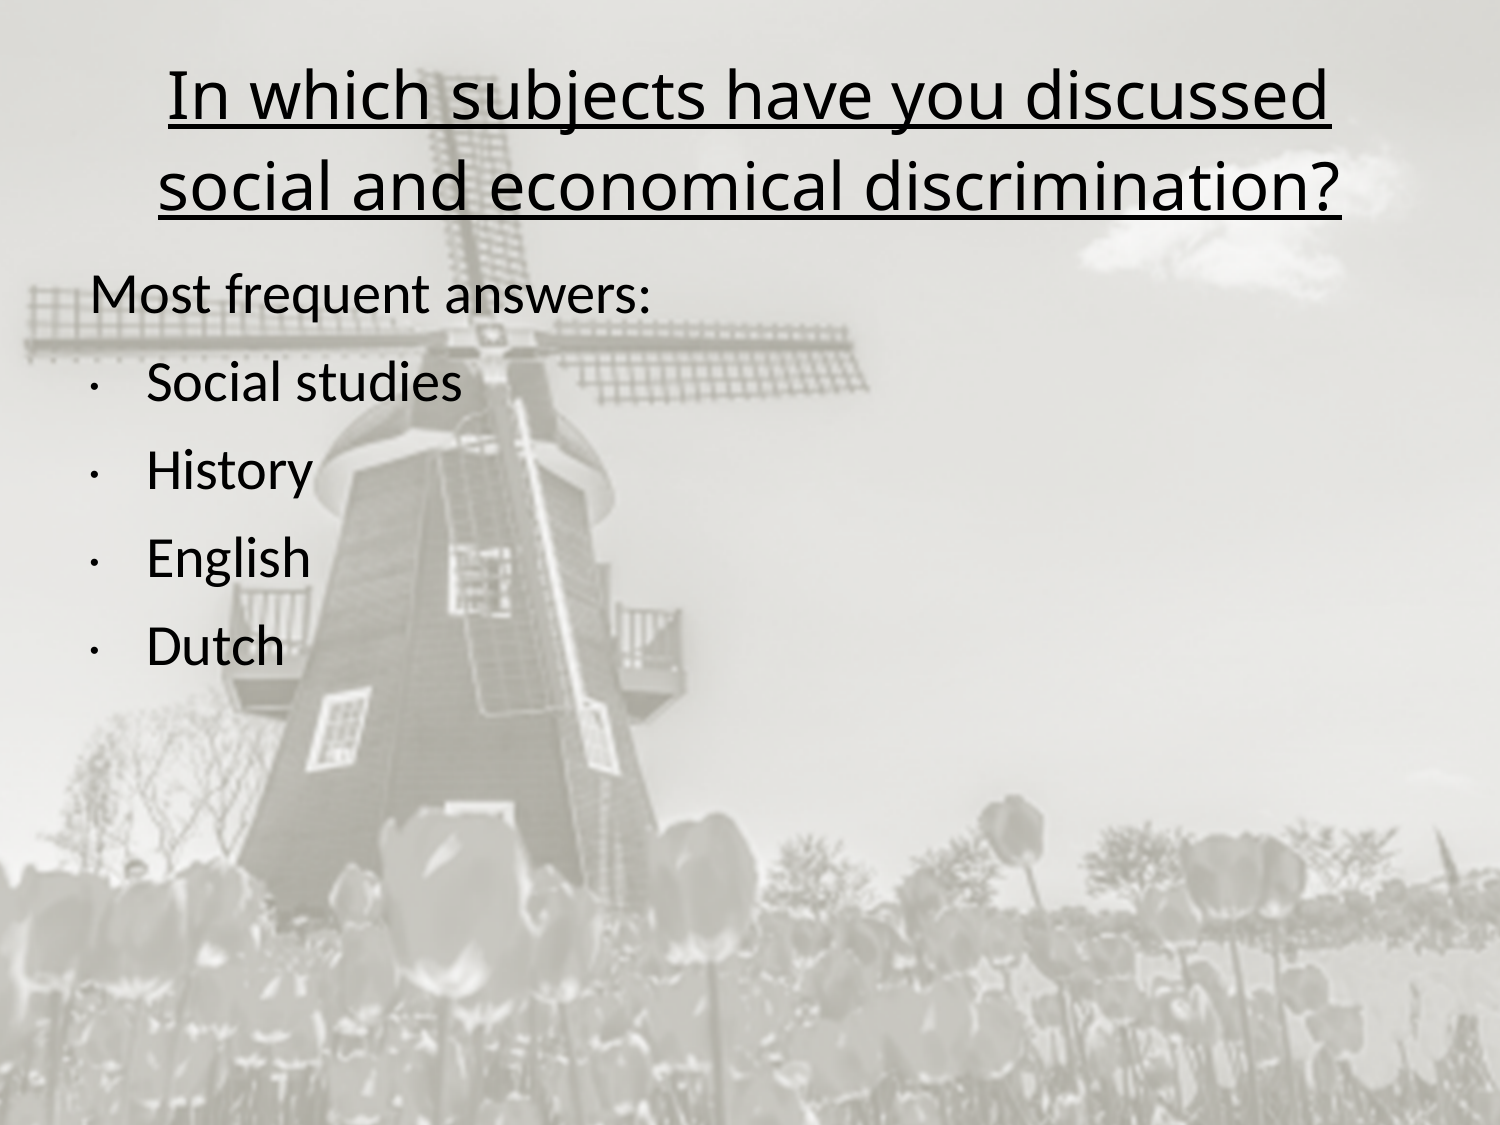

# In which subjects have you discussed social and economical discrimination?
Most frequent answers:
Social studies
History
English
Dutch